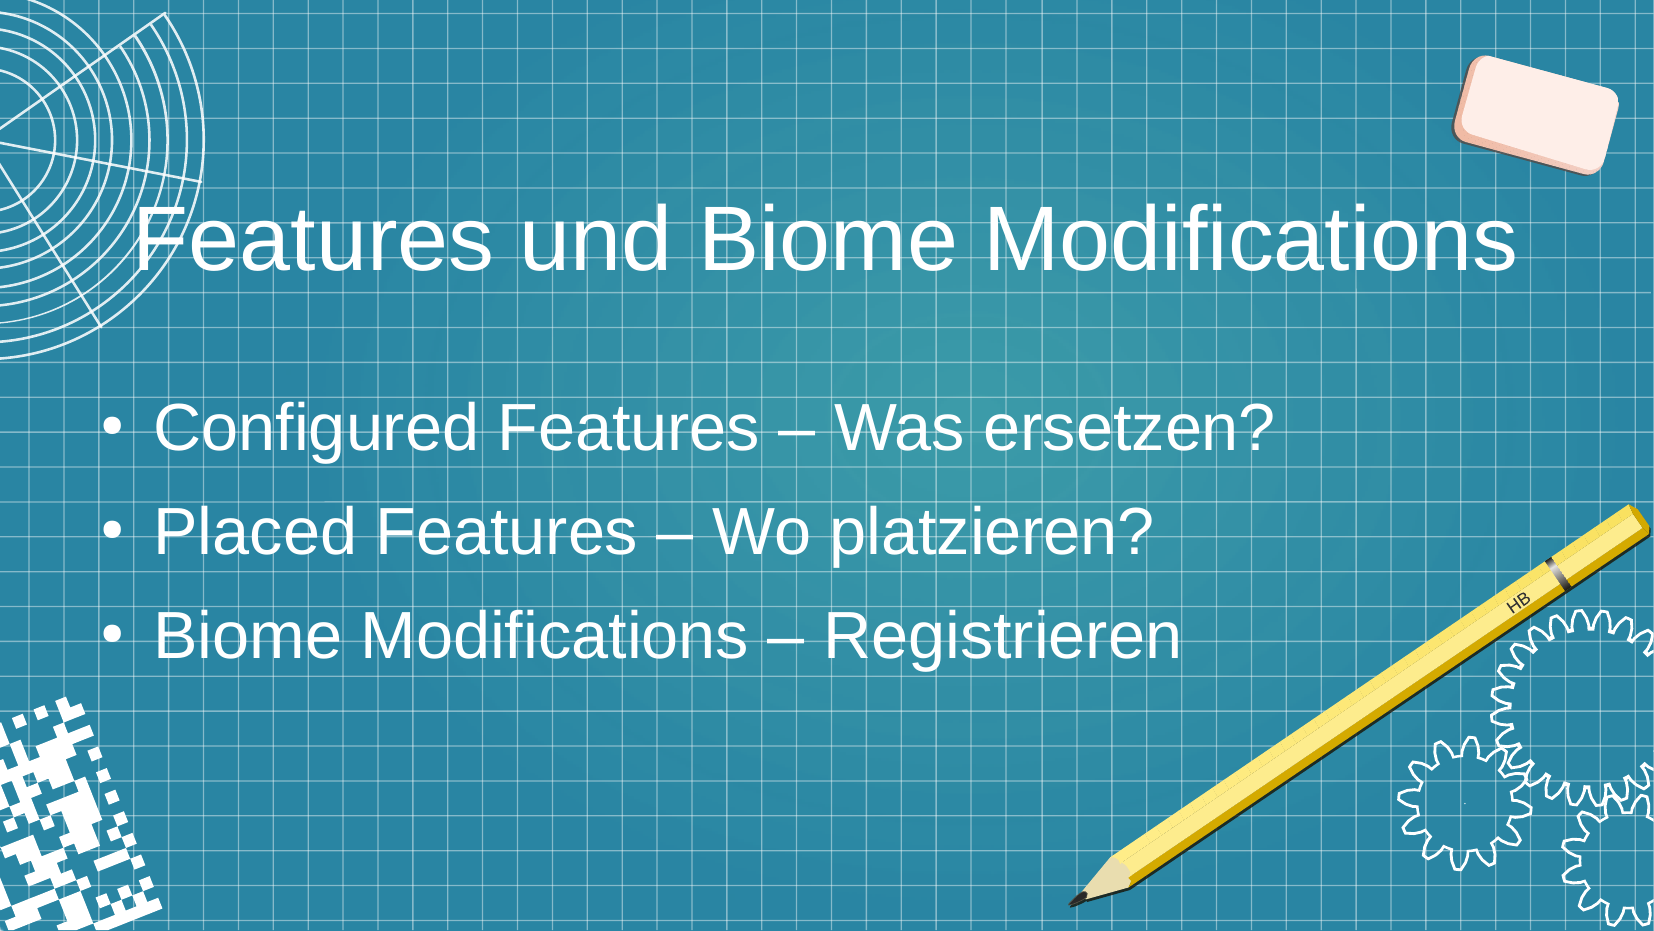

# Features und Biome Modifications
Configured Features – Was ersetzen?
Placed Features – Wo platzieren?
Biome Modifications – Registrieren